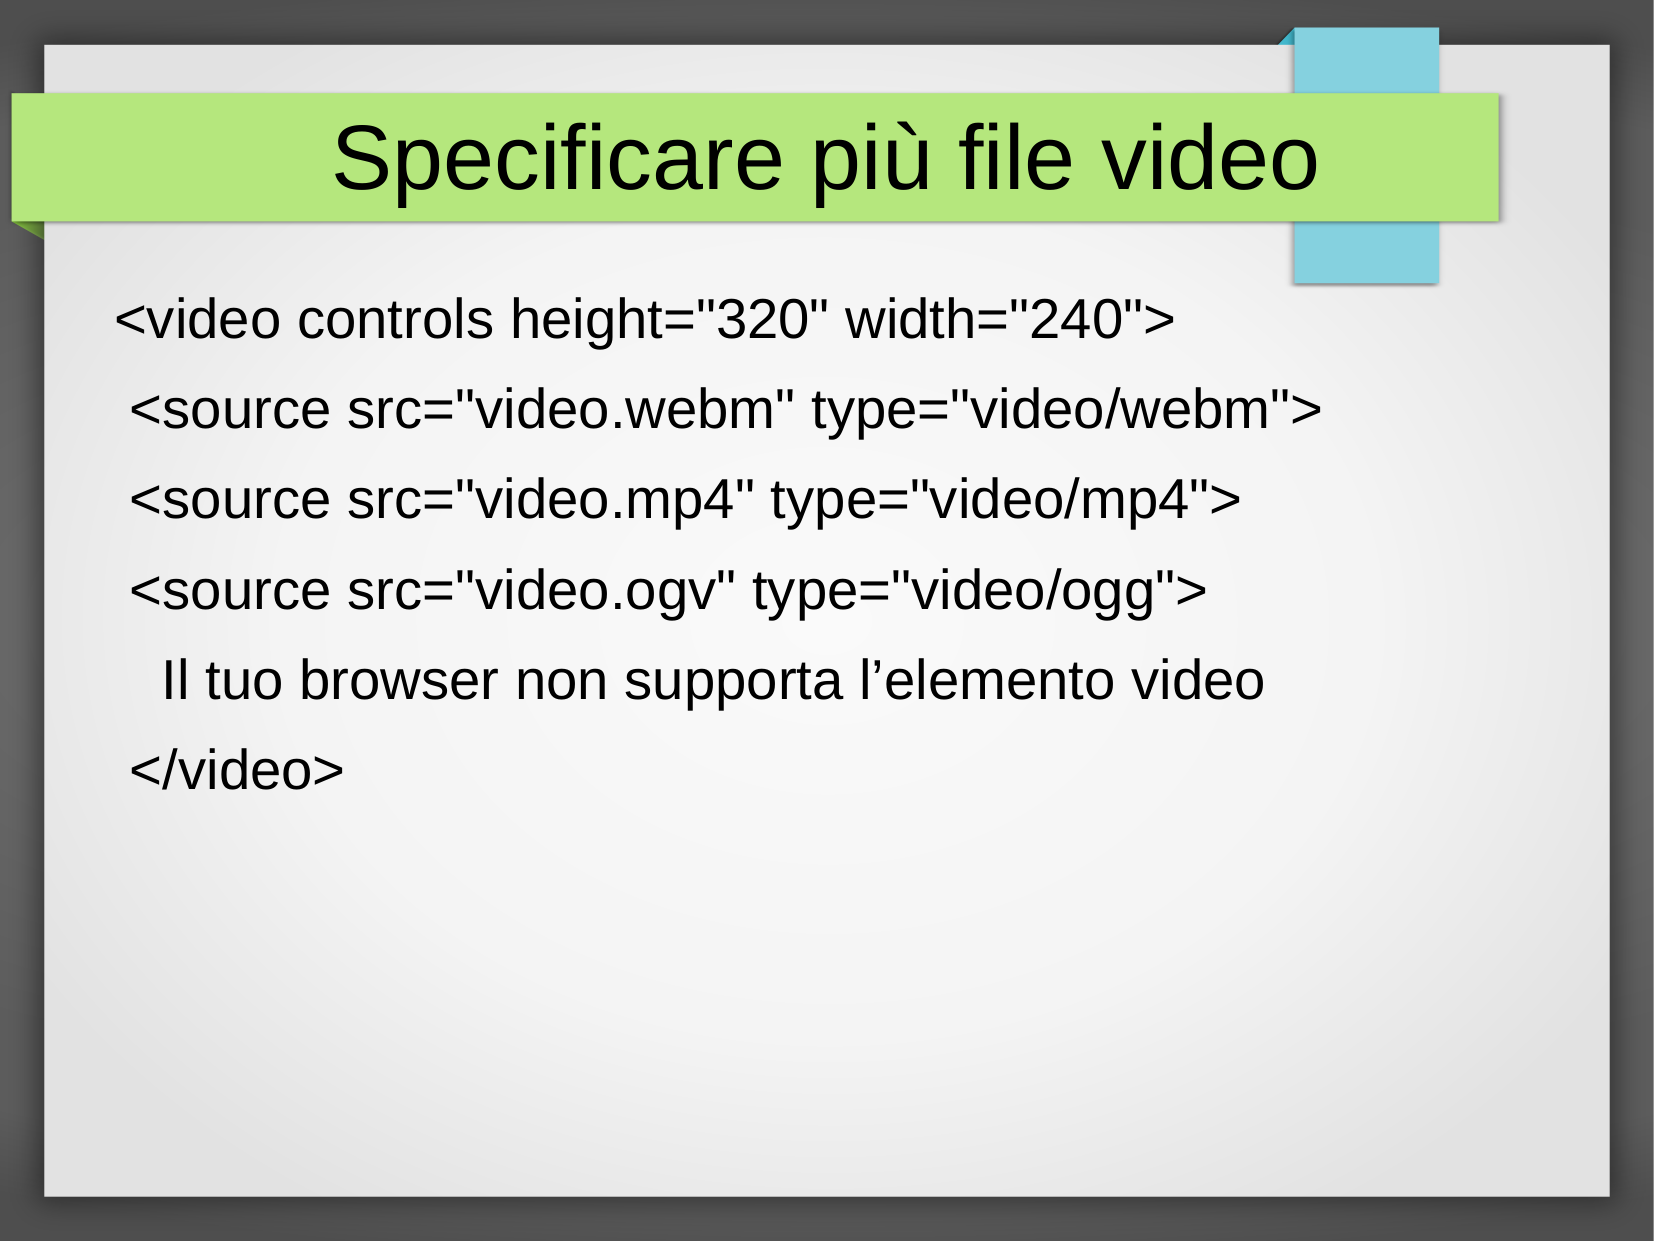

# Specificare più file video
  <video controls height="320" width="240">
   <source src="video.webm" type="video/webm">
   <source src="video.mp4" type="video/mp4">
   <source src="video.ogv" type="video/ogg">
     Il tuo browser non supporta l’elemento video
   </video>